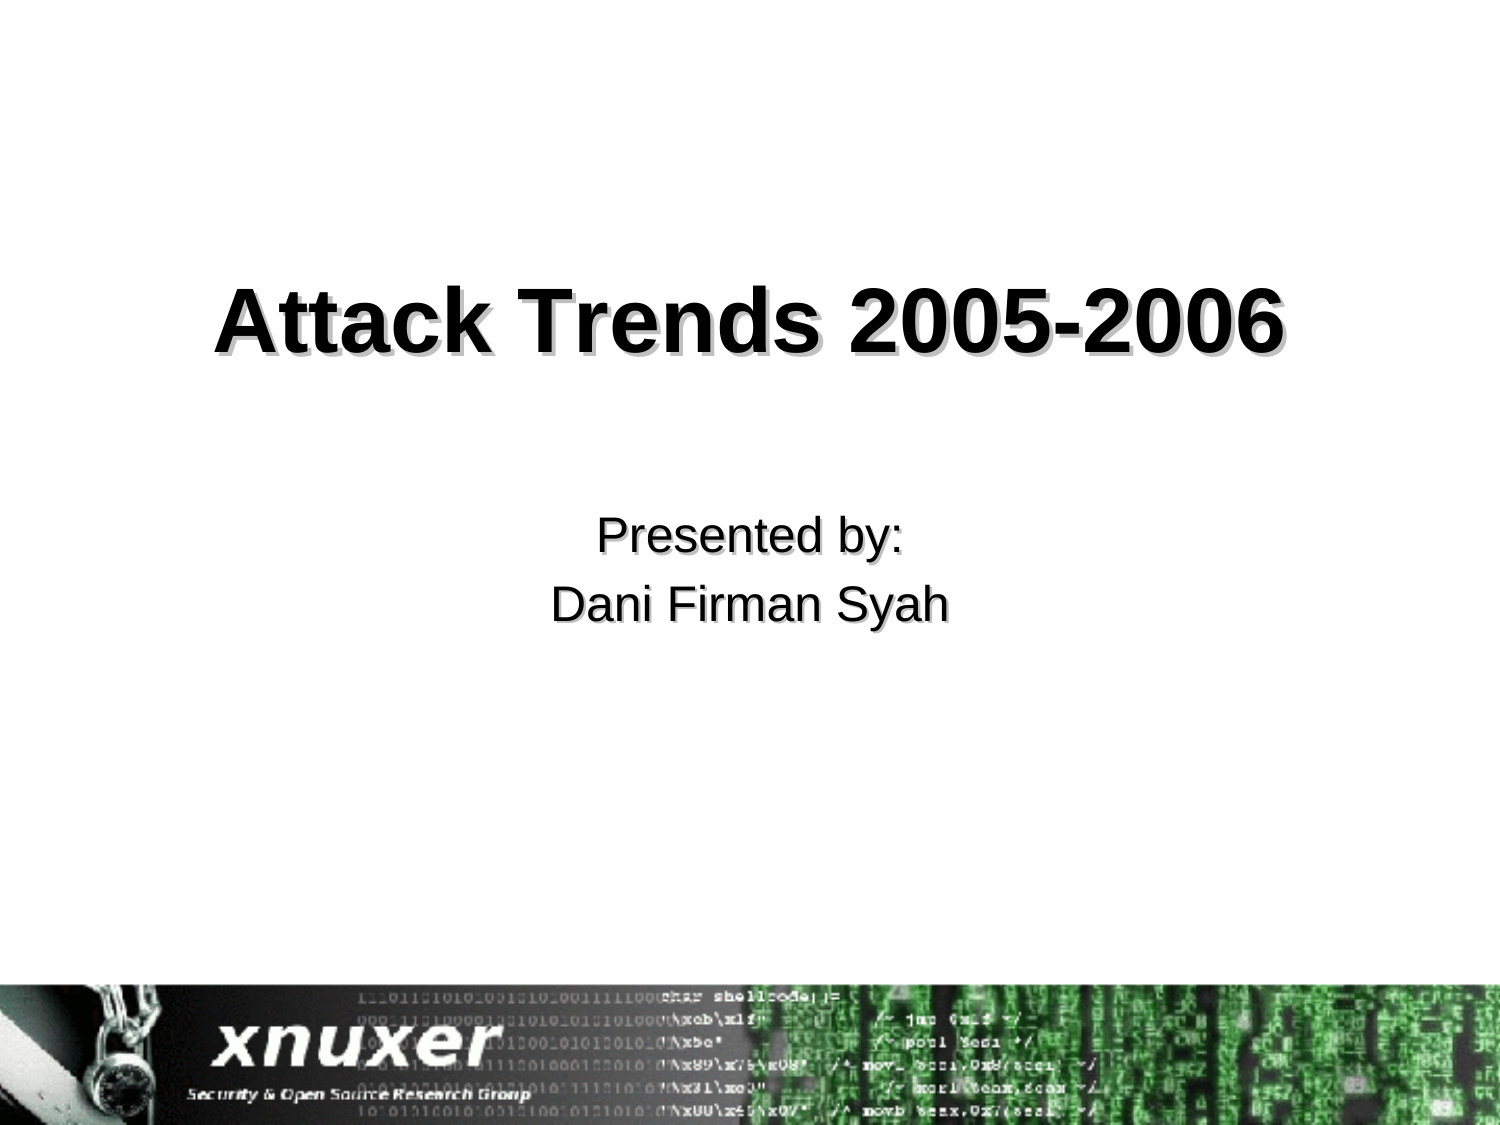

# Attack Trends 2005-2006
Presented by:
Dani Firman Syah